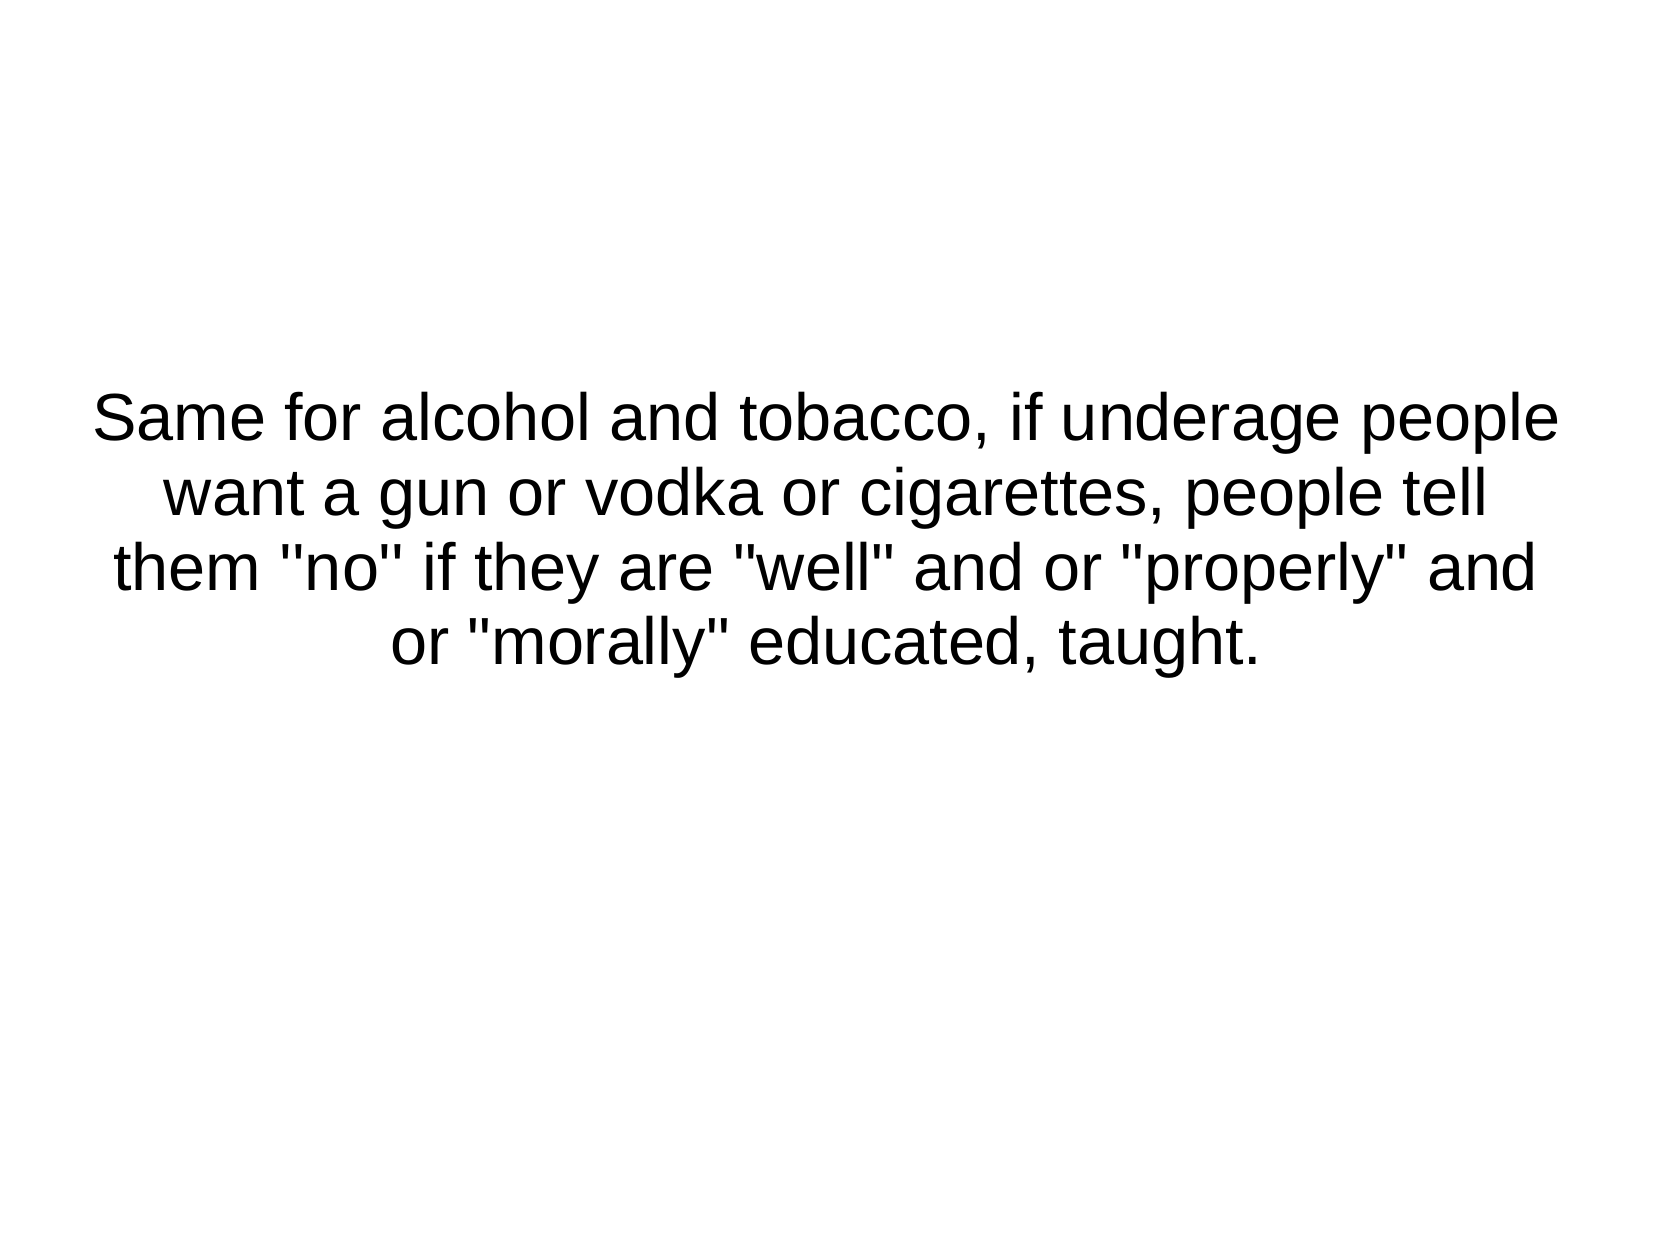

# Same for alcohol and tobacco, if underage people want a gun or vodka or cigarettes, people tell them ''no'' if they are "well" and or "properly" and or "morally" educated, taught.